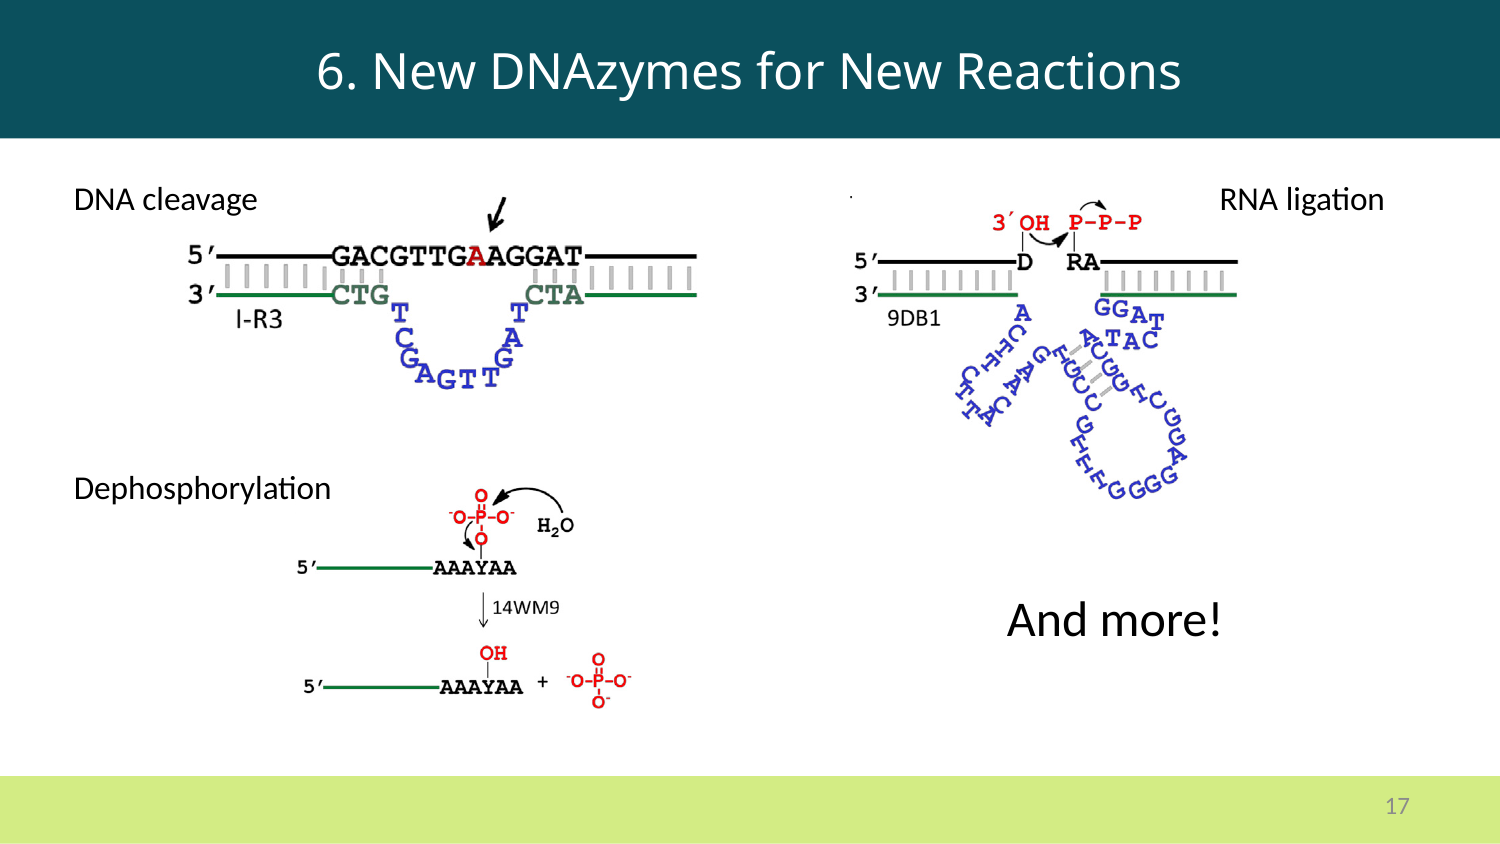

6. New DNAzymes for New Reactions
DNA cleavage
RNA ligation
Dephosphorylation
And more!